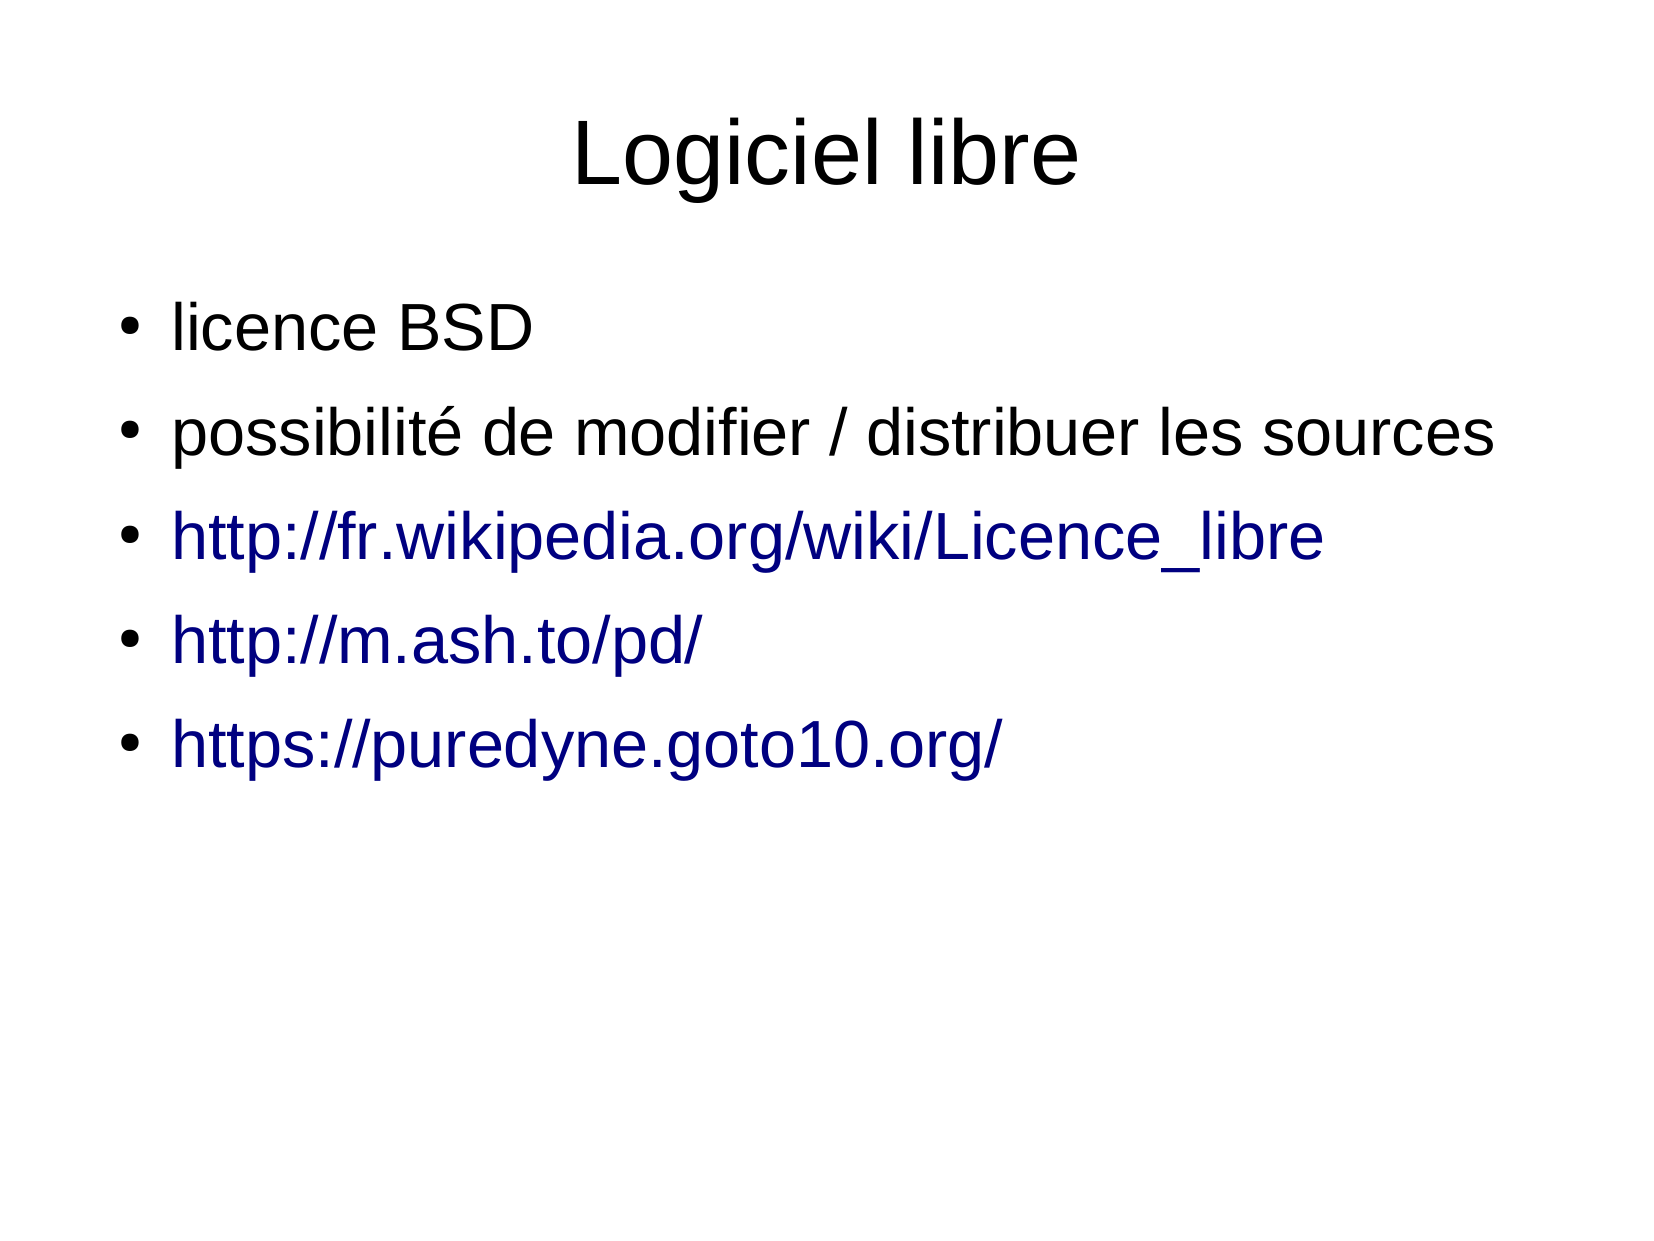

# Logiciel libre
licence BSD
possibilité de modifier / distribuer les sources
http://fr.wikipedia.org/wiki/Licence_libre
http://m.ash.to/pd/
https://puredyne.goto10.org/